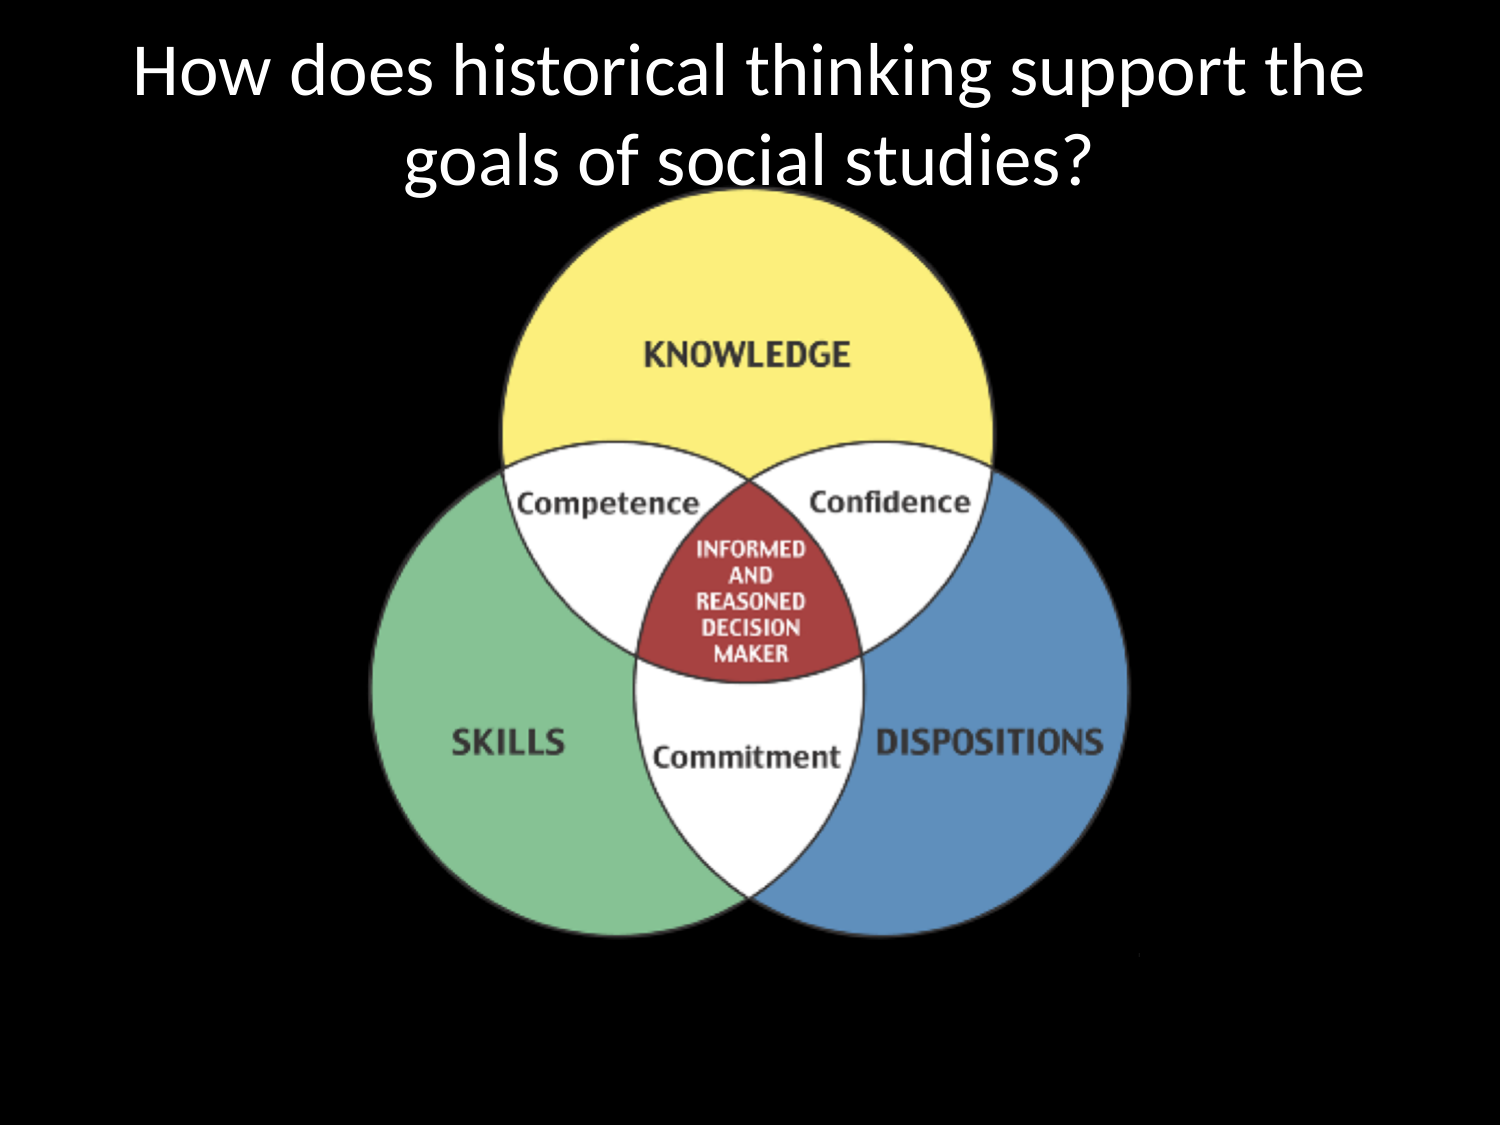

# How does historical thinking support the goals of social studies?